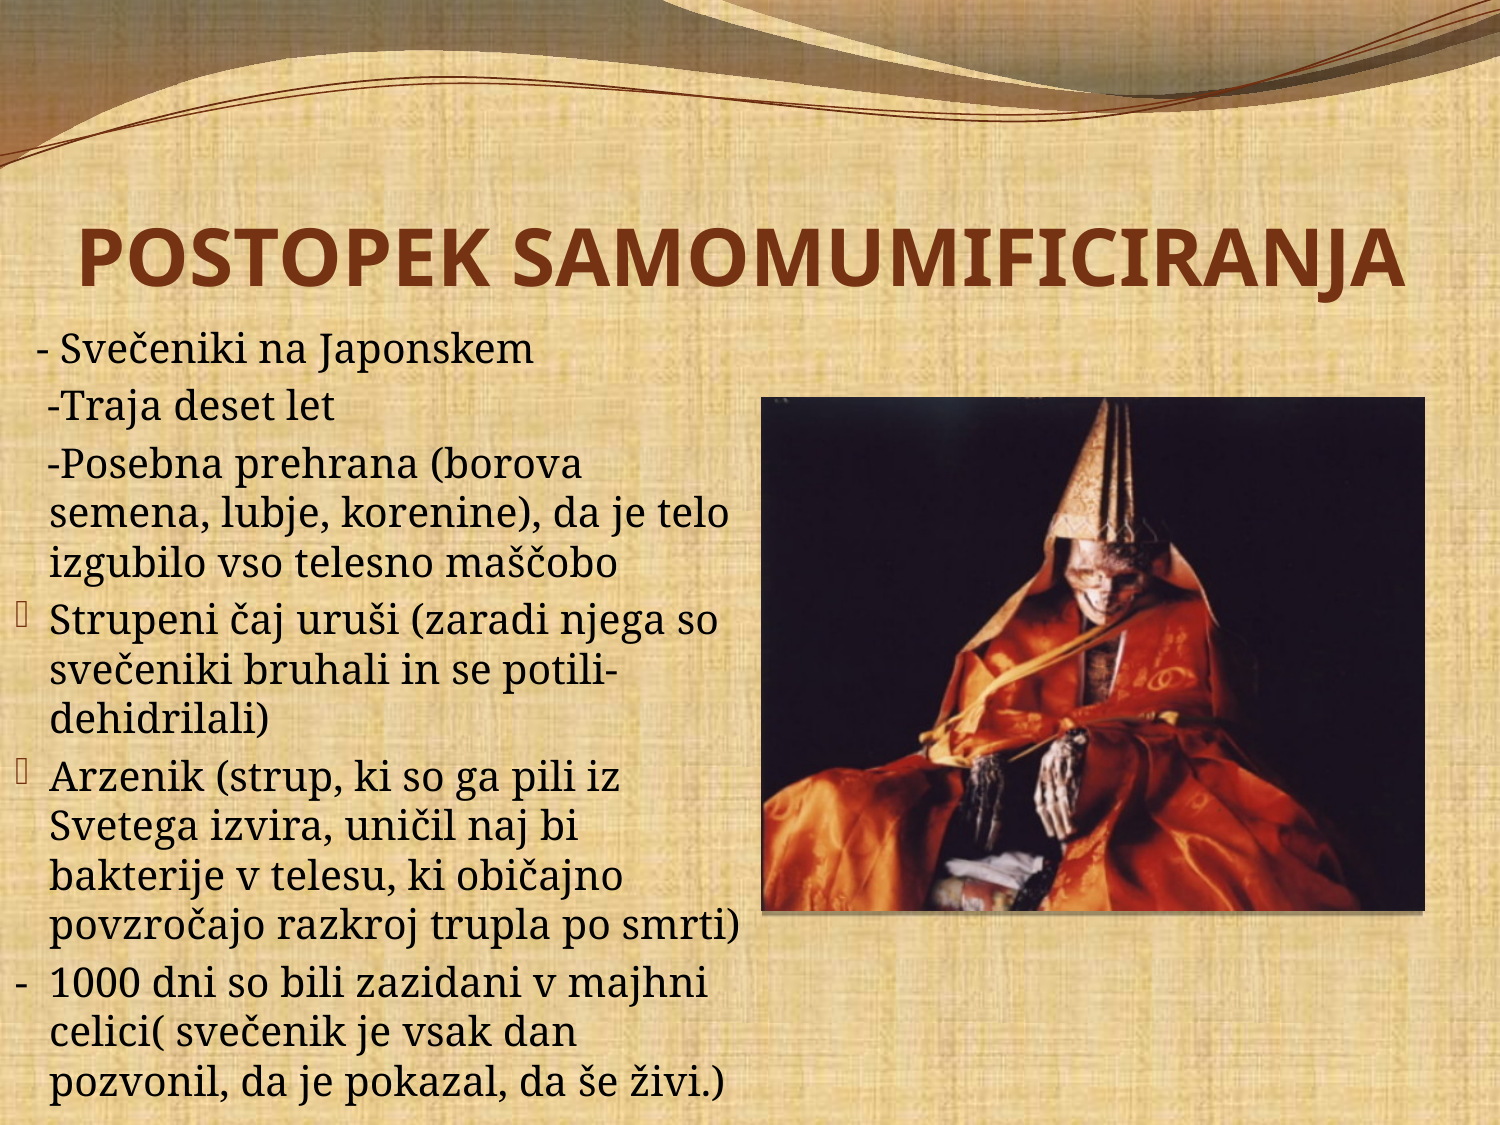

# POSTOPEK SAMOMUMIFICIRANJA
 - Svečeniki na Japonskem
 -Traja deset let
 -Posebna prehrana (borova semena, lubje, korenine), da je telo izgubilo vso telesno maščobo
Strupeni čaj uruši (zaradi njega so svečeniki bruhali in se potili- dehidrilali)
Arzenik (strup, ki so ga pili iz Svetega izvira, uničil naj bi bakterije v telesu, ki običajno povzročajo razkroj trupla po smrti)
- 1000 dni so bili zazidani v majhni celici( svečenik je vsak dan pozvonil, da je pokazal, da še živi.)